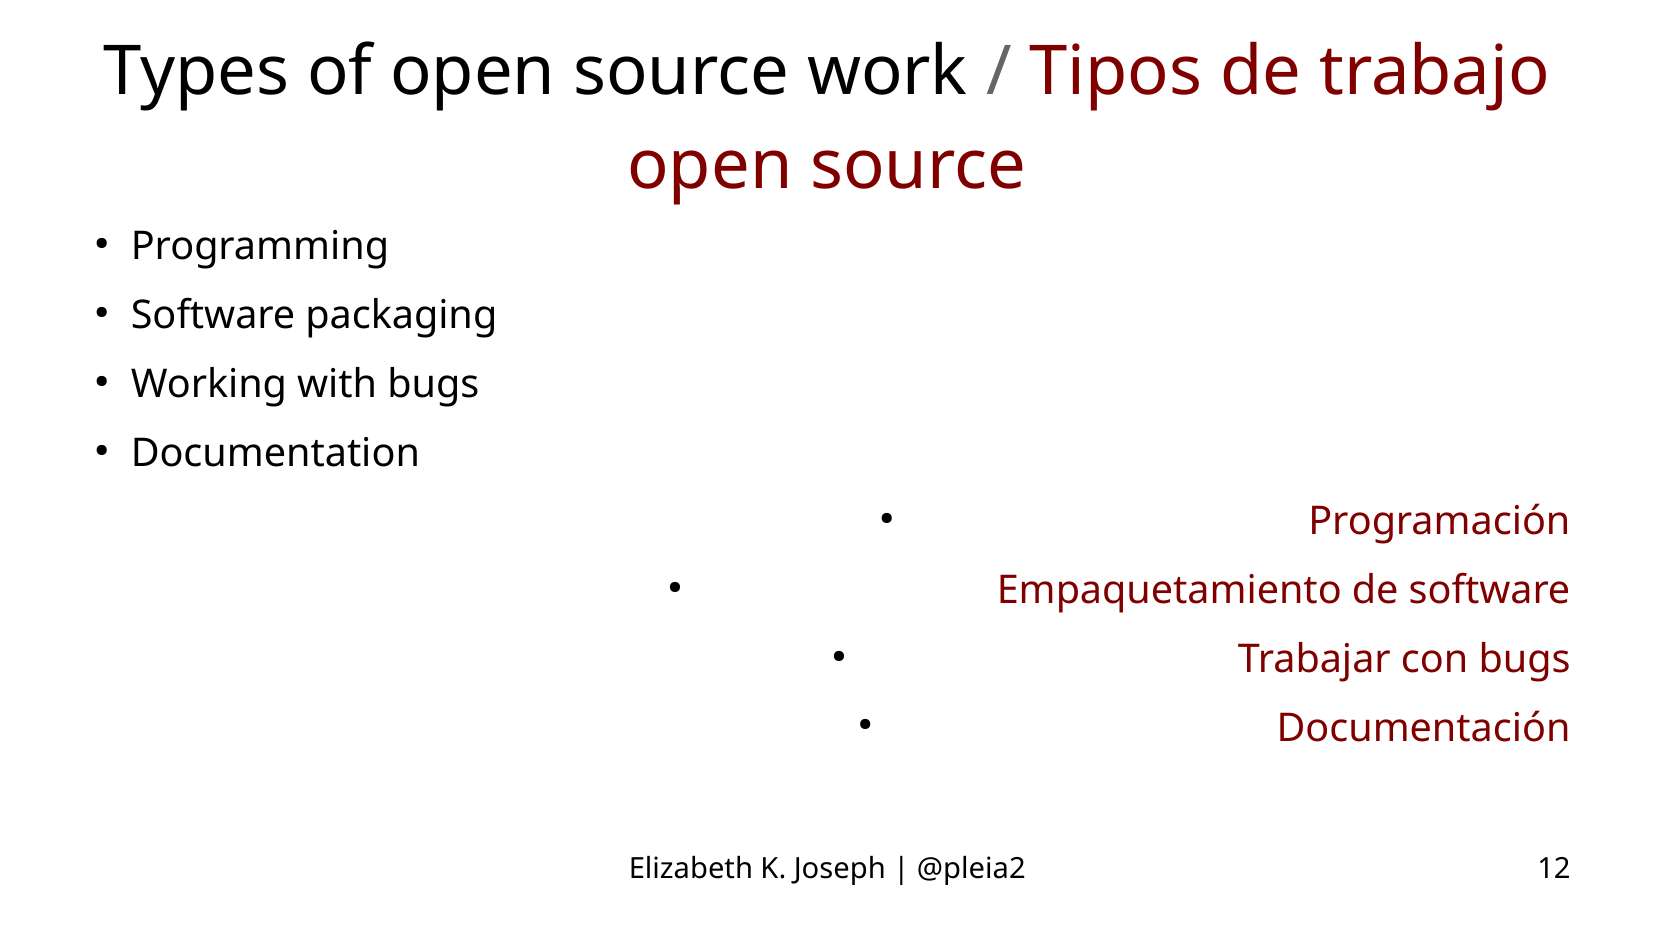

# Types of open source work / Tipos de trabajo open source
Programming
Software packaging
Working with bugs
Documentation
Programación
Empaquetamiento de software
Trabajar con bugs
Documentación
Elizabeth K. Joseph | @pleia2
12